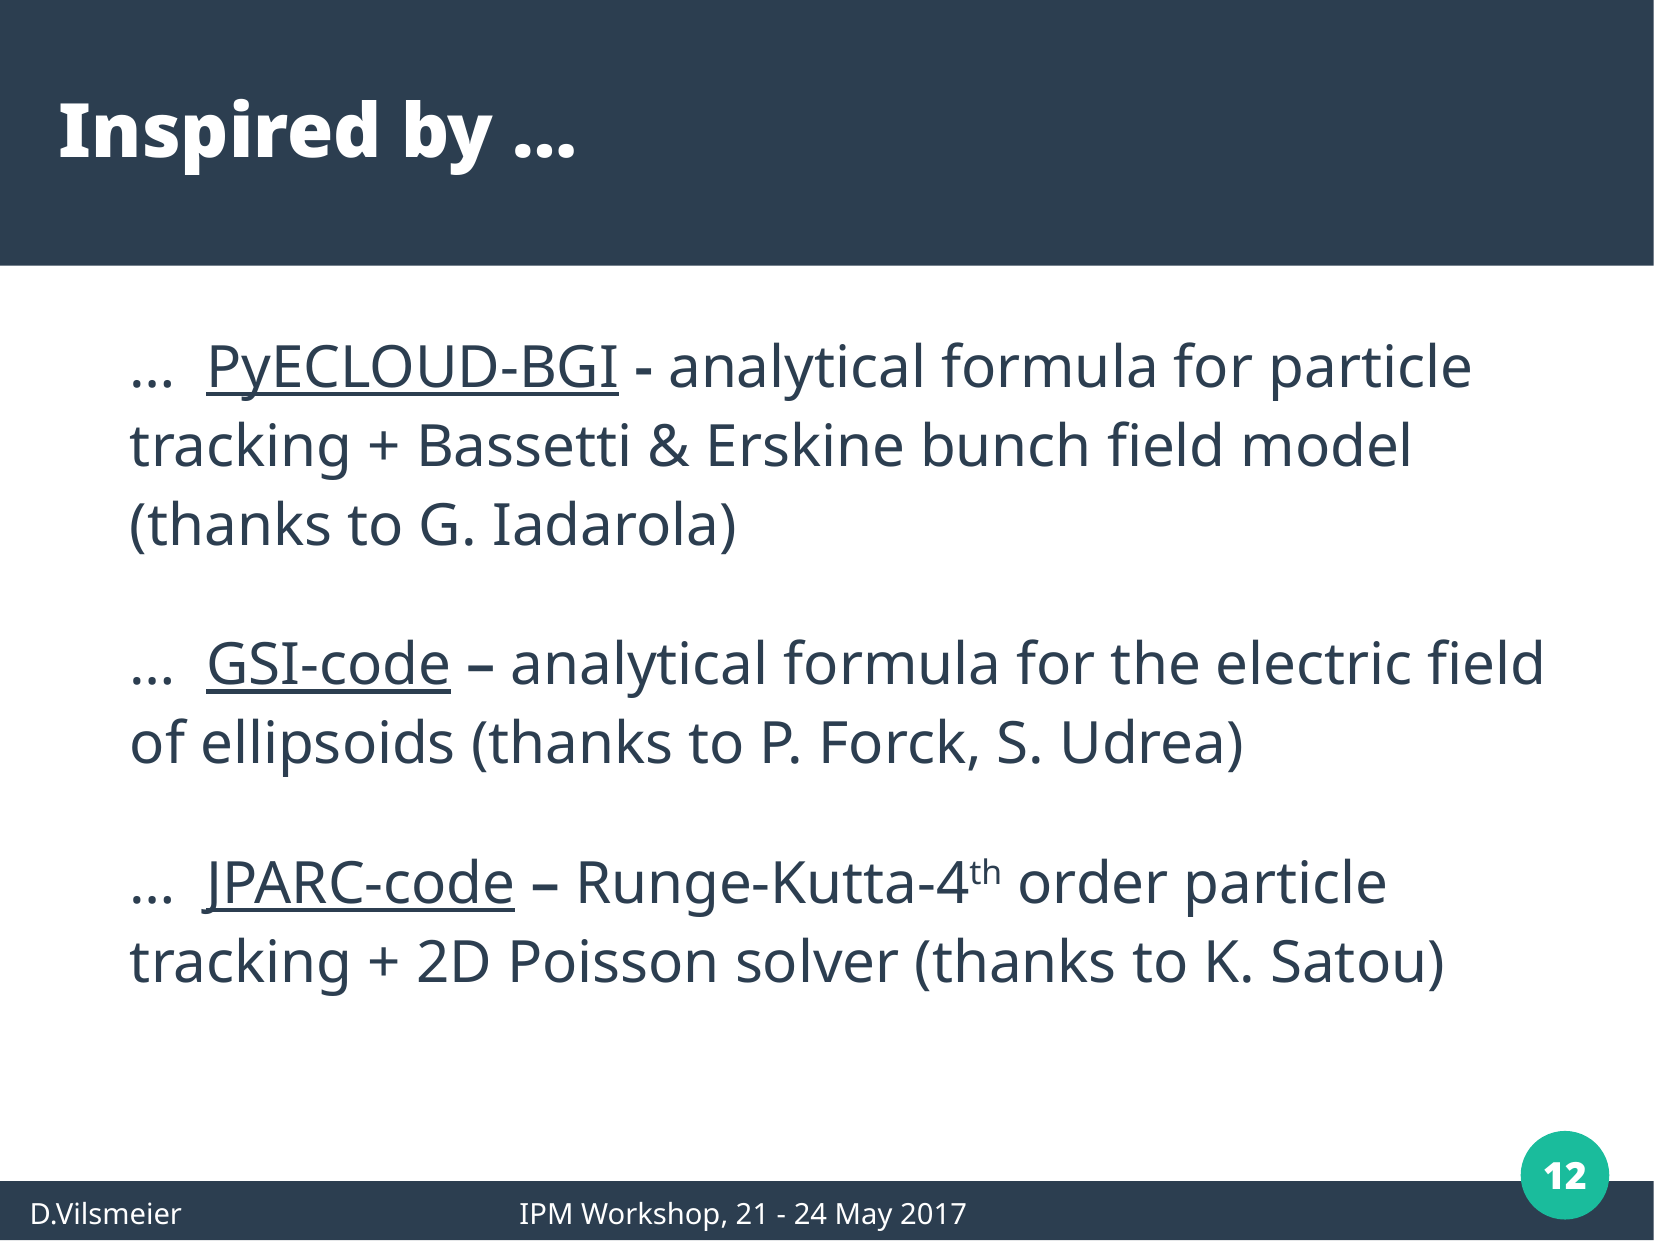

# Inspired by …
… PyECLOUD-BGI - analytical formula for particle tracking + Bassetti & Erskine bunch field model (thanks to G. Iadarola)
… GSI-code – analytical formula for the electric field of ellipsoids (thanks to P. Forck, S. Udrea)
… JPARC-code – Runge-Kutta-4th order particle tracking + 2D Poisson solver (thanks to K. Satou)
12
D.Vilsmeier IPM Workshop, 21 - 24 May 2017